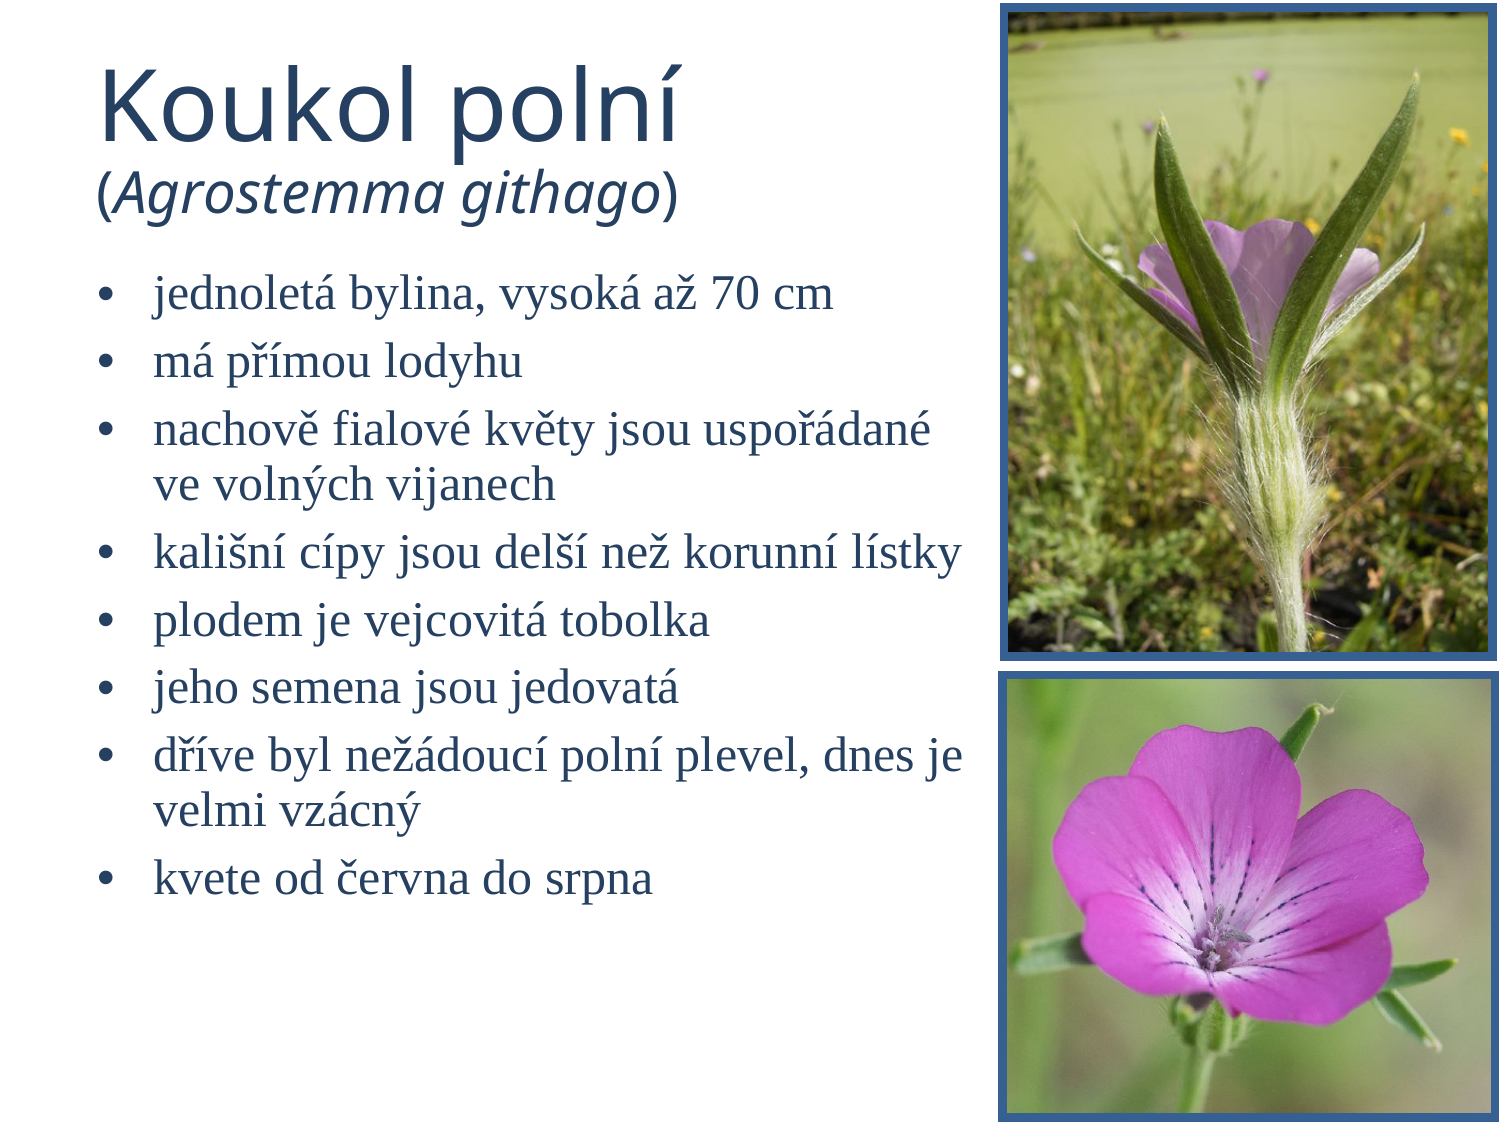

Koukol polní
(Agrostemma githago)
# jednoletá bylina, vysoká až 70 cm
má přímou lodyhu
nachově fialové květy jsou uspořádané ve volných vijanech
kališní cípy jsou delší než korunní lístky
plodem je vejcovitá tobolka
jeho semena jsou jedovatá
dříve byl nežádoucí polní plevel, dnes je velmi vzácný
kvete od června do srpna